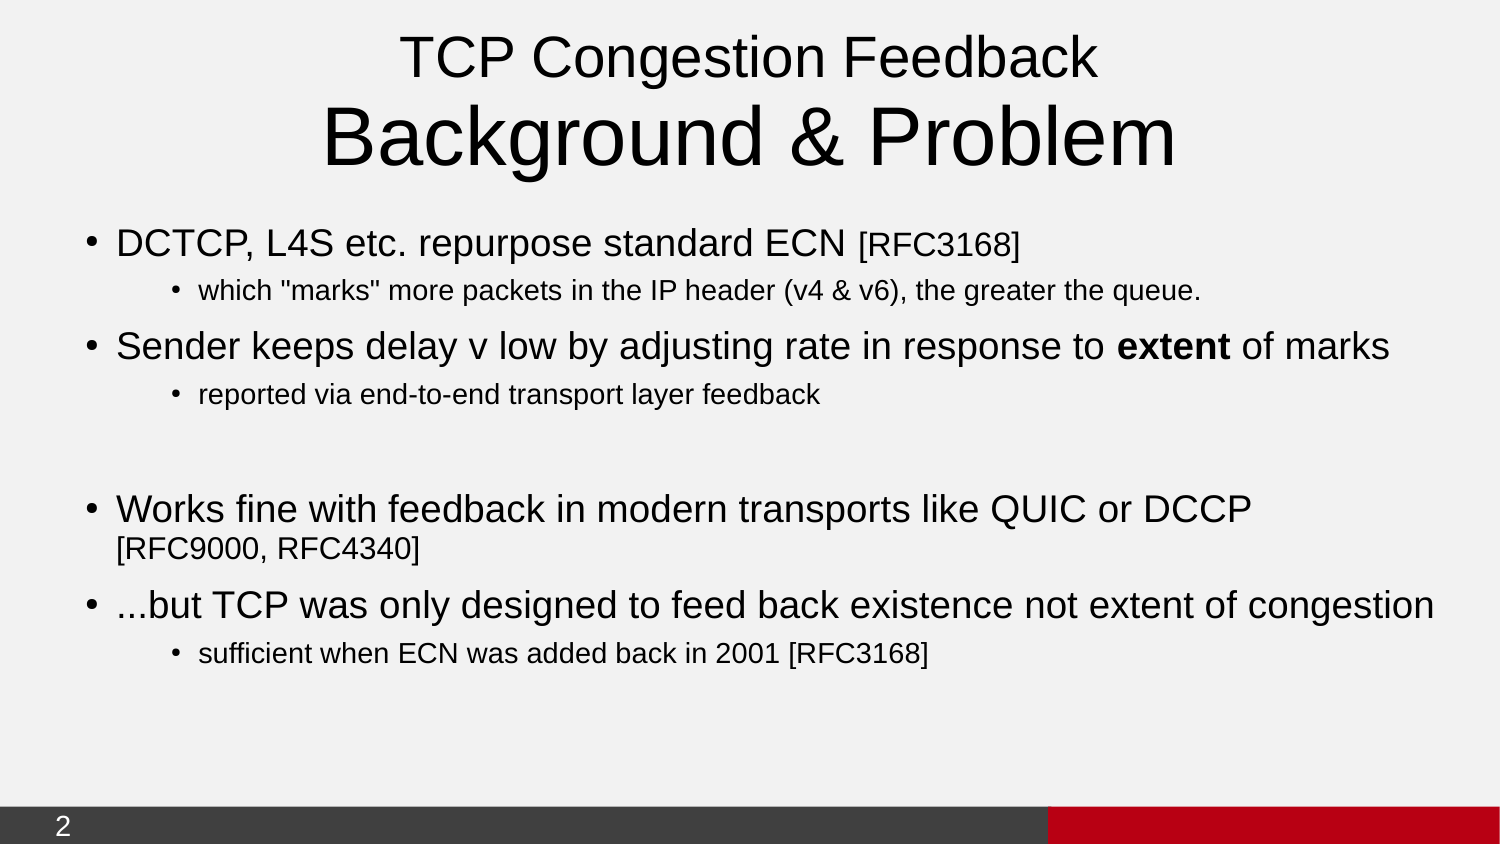

# TCP Congestion Feedback Background & Problem
DCTCP, L4S etc. repurpose standard ECN [RFC3168]
which "marks" more packets in the IP header (v4 & v6), the greater the queue.
Sender keeps delay v low by adjusting rate in response to extent of marks
reported via end-to-end transport layer feedback
Works fine with feedback in modern transports like QUIC or DCCP
[RFC9000, RFC4340]
...but TCP was only designed to feed back existence not extent of congestion
sufficient when ECN was added back in 2001 [RFC3168]
2